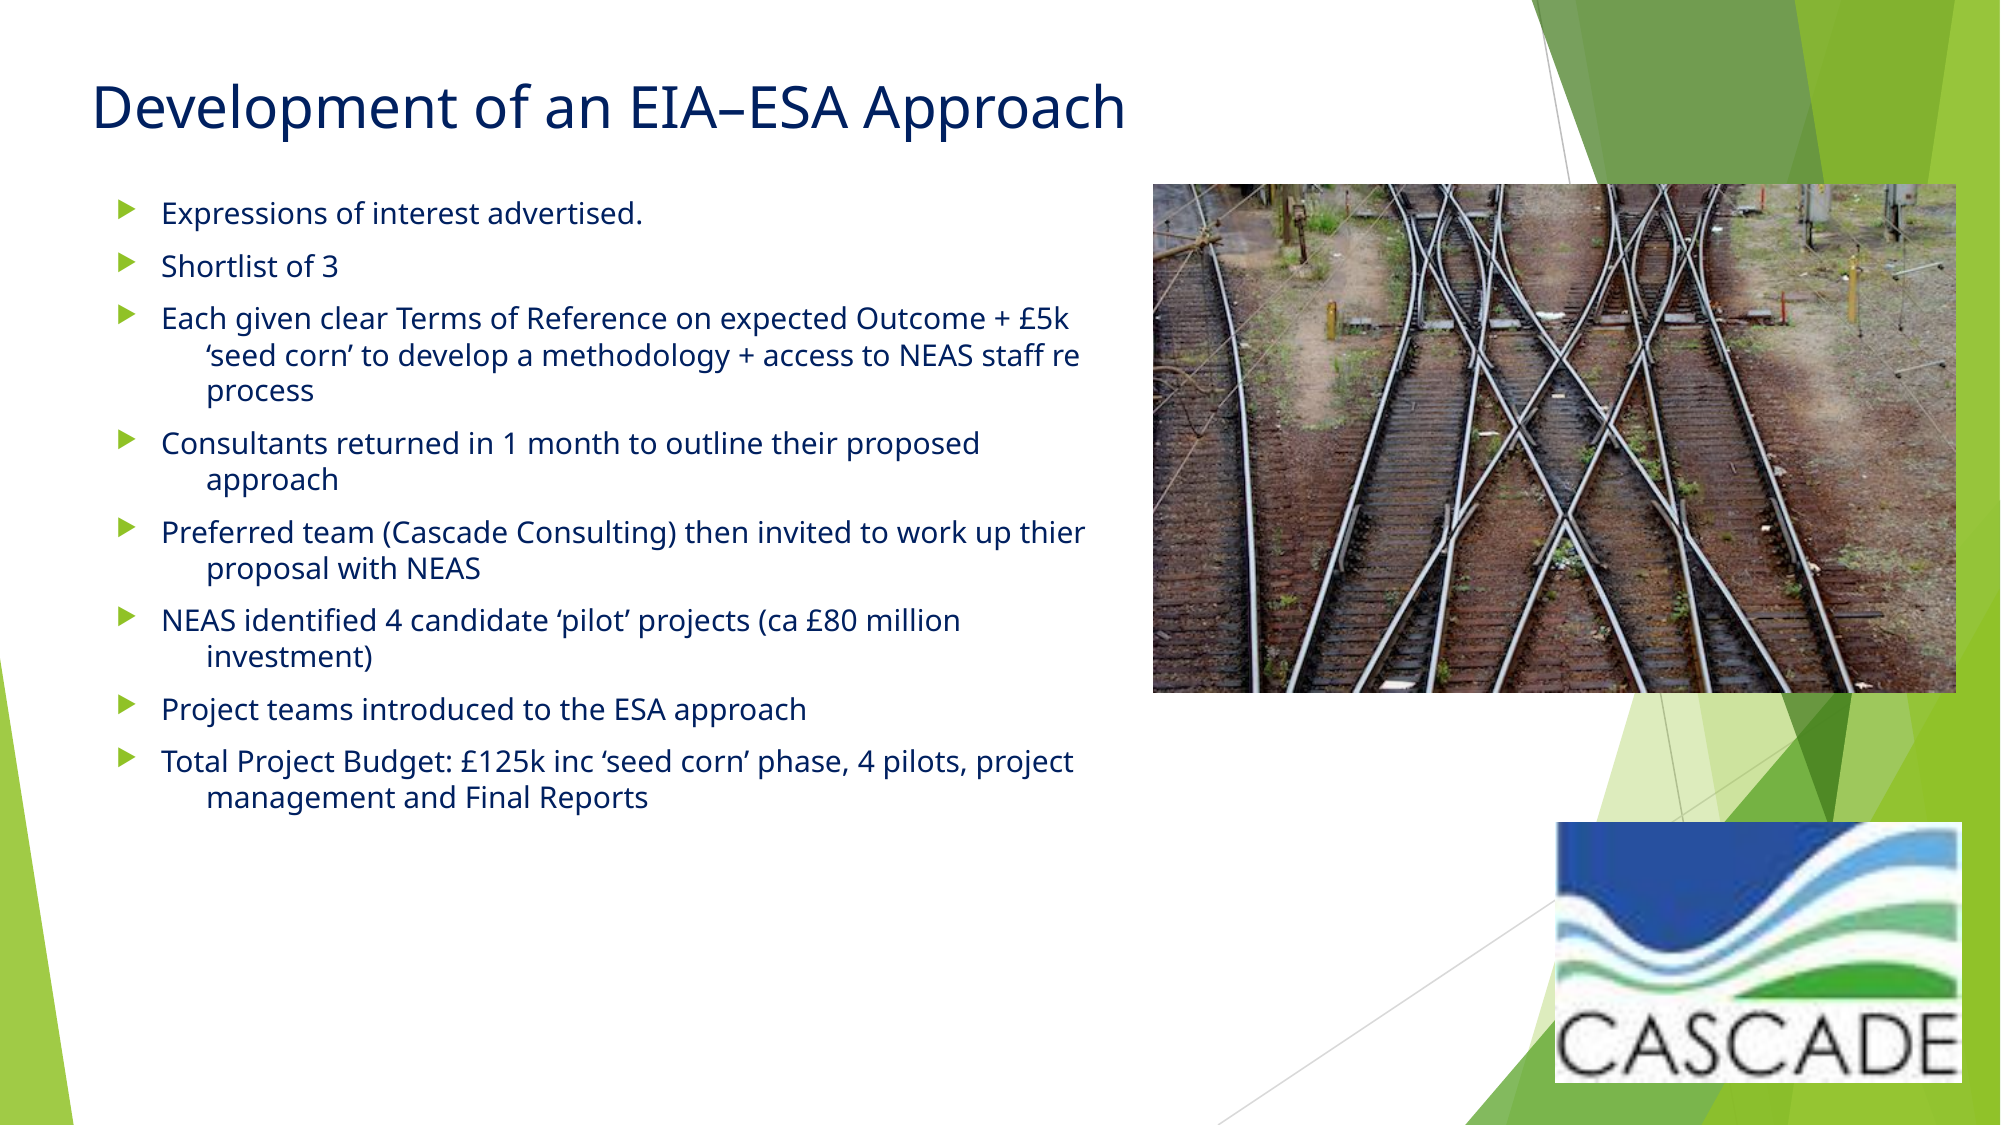

# Development of an EIA–ESA Approach
Expressions of interest advertised.
Shortlist of 3
Each given clear Terms of Reference on expected Outcome + £5k ‘seed corn’ to develop a methodology + access to NEAS staff re process
Consultants returned in 1 month to outline their proposed approach
Preferred team (Cascade Consulting) then invited to work up thier proposal with NEAS
NEAS identified 4 candidate ‘pilot’ projects (ca £80 million investment)
Project teams introduced to the ESA approach
Total Project Budget: £125k inc ‘seed corn’ phase, 4 pilots, project management and Final Reports